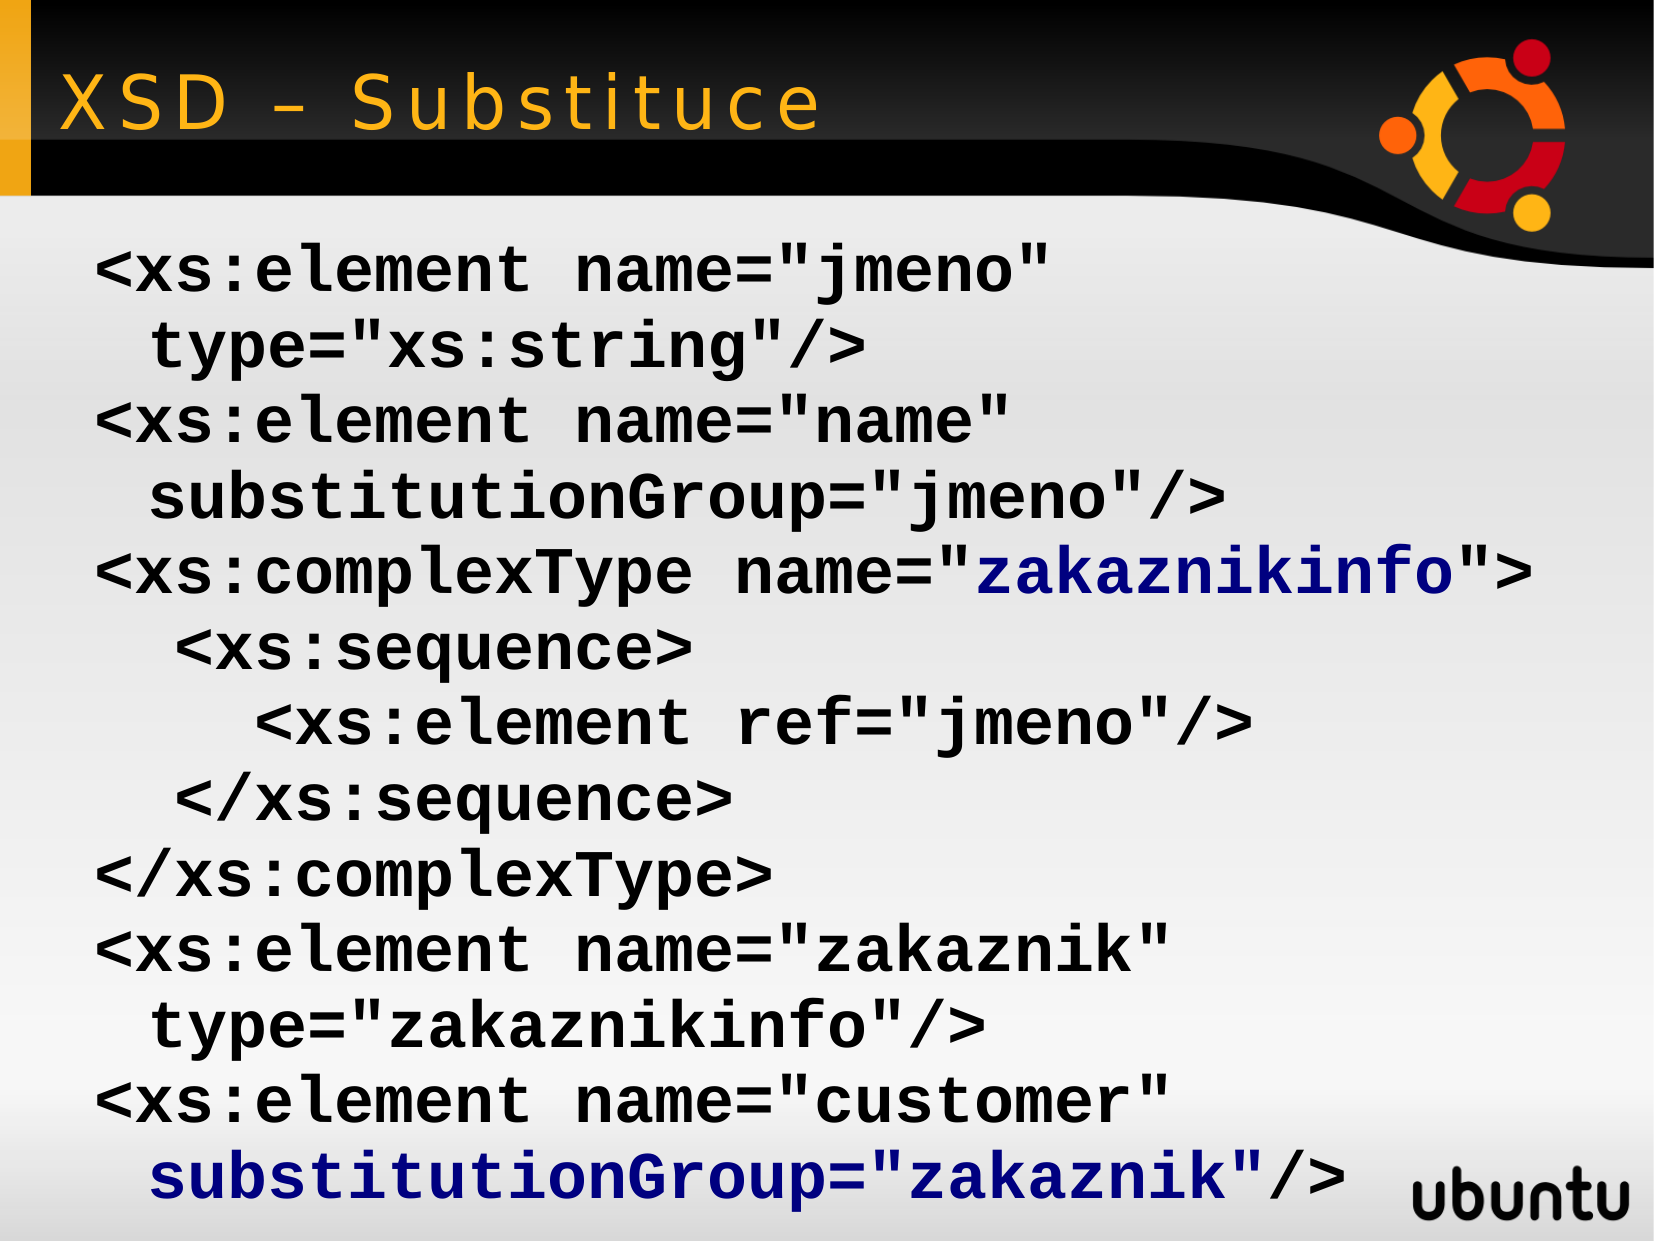

# XSD – Substituce
<xs:element name="jmeno" type="xs:string"/>
<xs:element name="name" substitutionGroup="jmeno"/>
<xs:complexType name="zakaznikinfo">
 <xs:sequence>
 <xs:element ref="jmeno"/>
 </xs:sequence>
</xs:complexType>
<xs:element name="zakaznik" type="zakaznikinfo"/>
<xs:element name="customer" substitutionGroup="zakaznik"/>